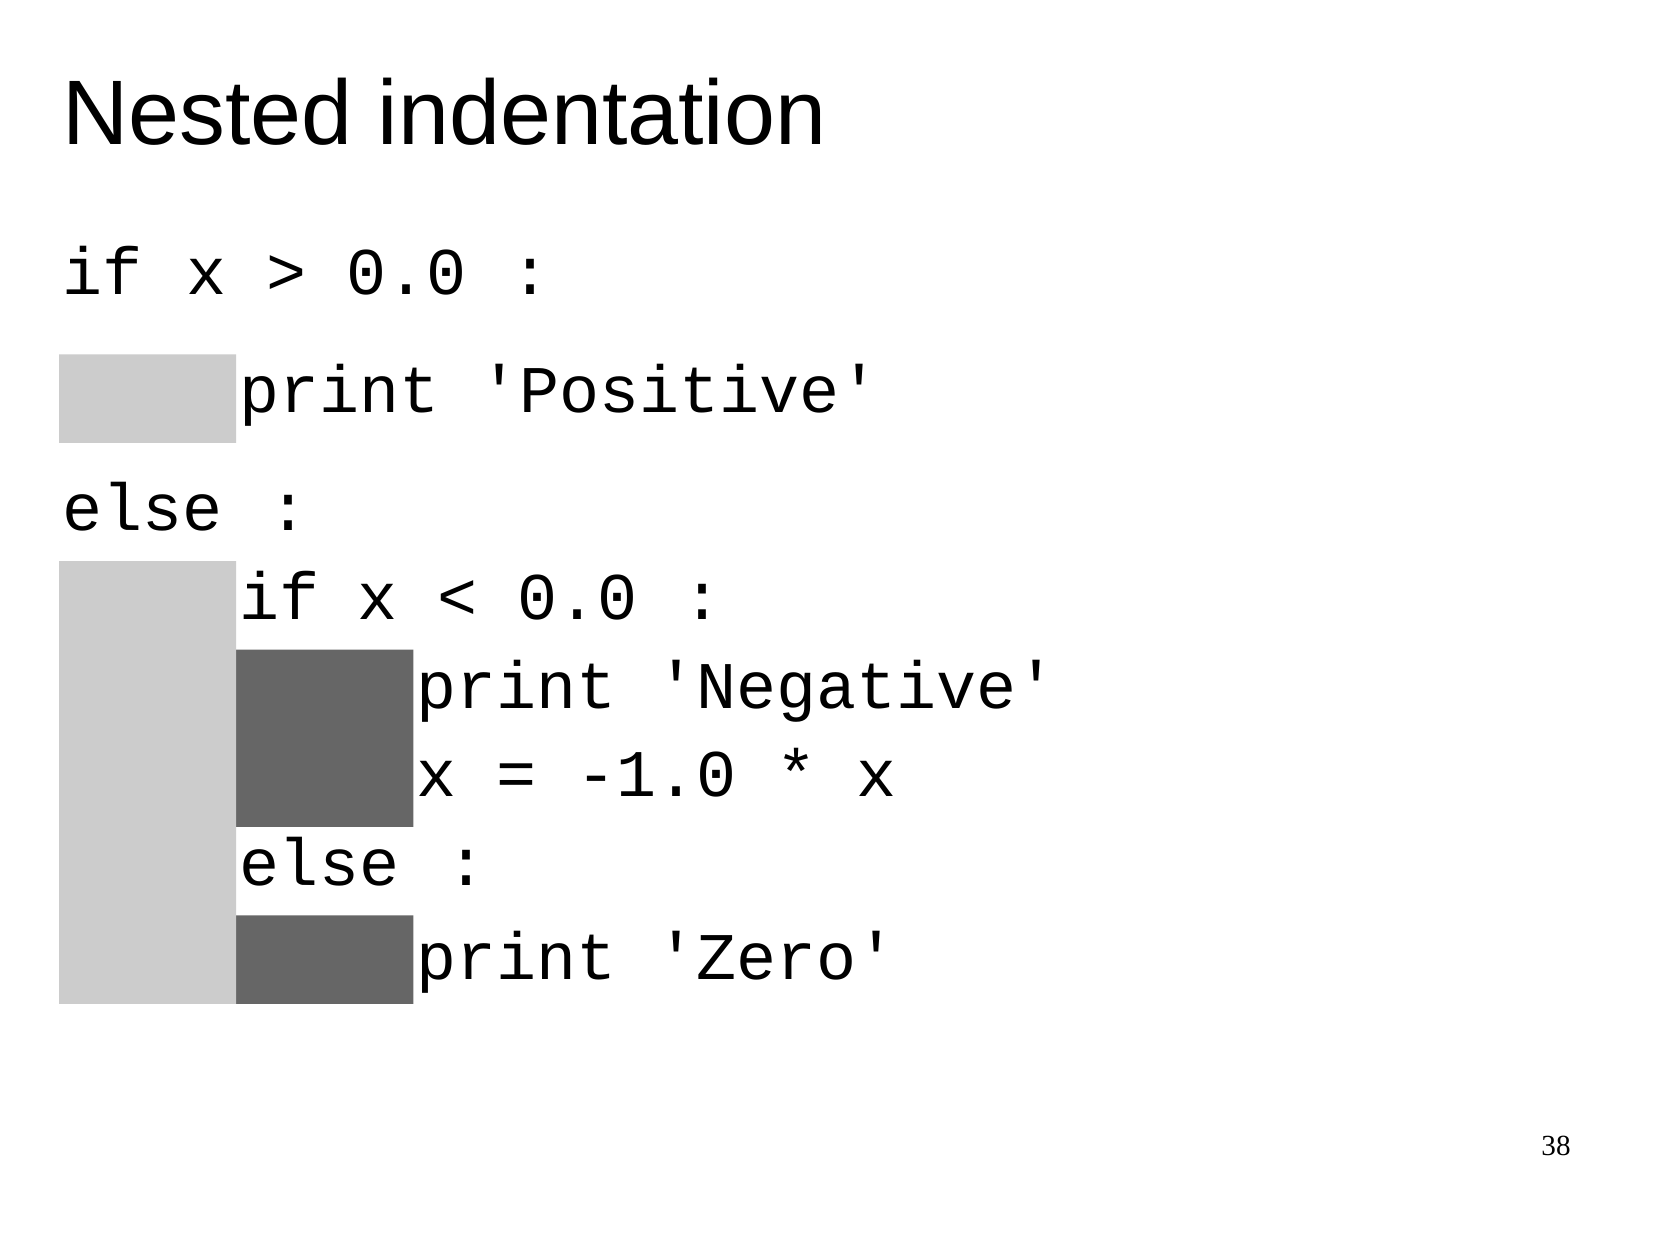

Nested indentation
if
x > 0.0
:
print 'Positive'
else
:
if
x < 0.0
:
print 'Negative'
x = -1.0 * x
else
:
print 'Zero'
38